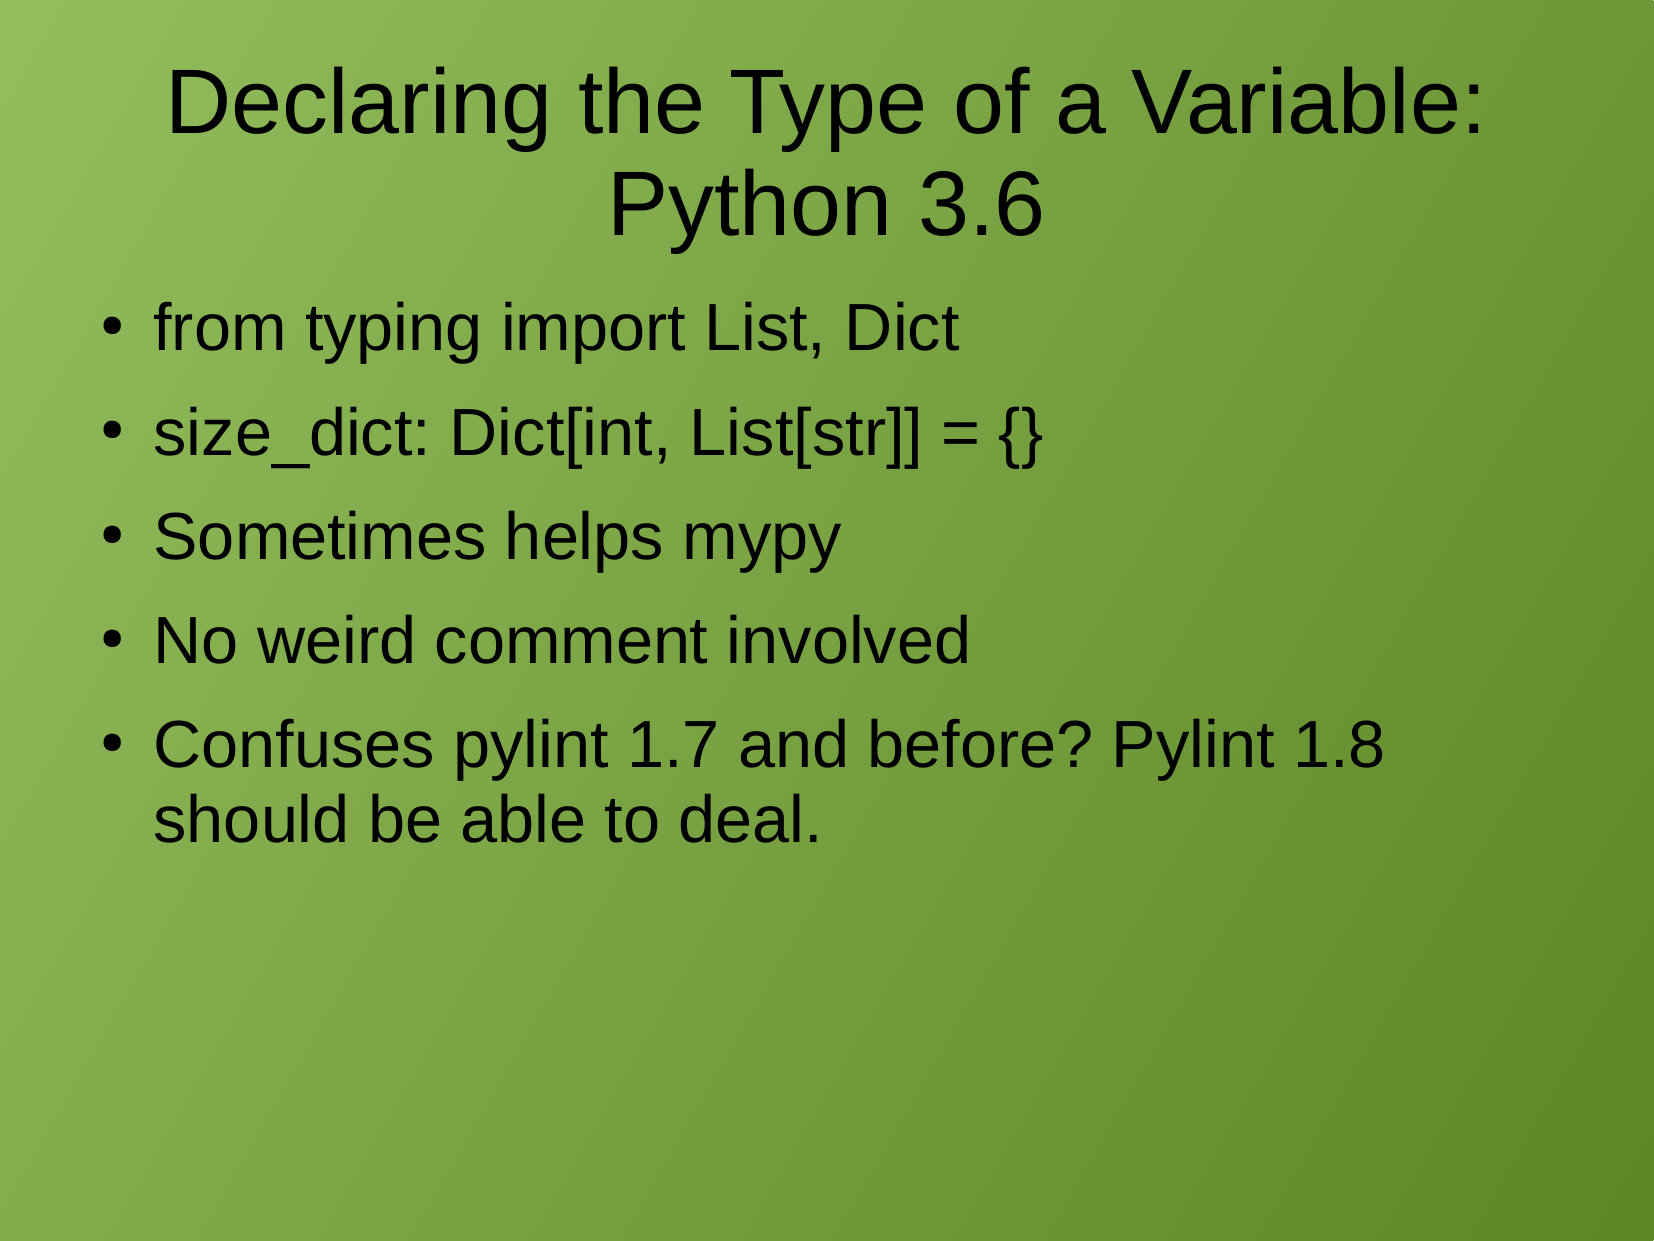

# Declaring the Type of a Variable: Python 3.6
from typing import List, Dict
size_dict: Dict[int, List[str]] = {}
Sometimes helps mypy
No weird comment involved
Confuses pylint 1.7 and before? Pylint 1.8 should be able to deal.